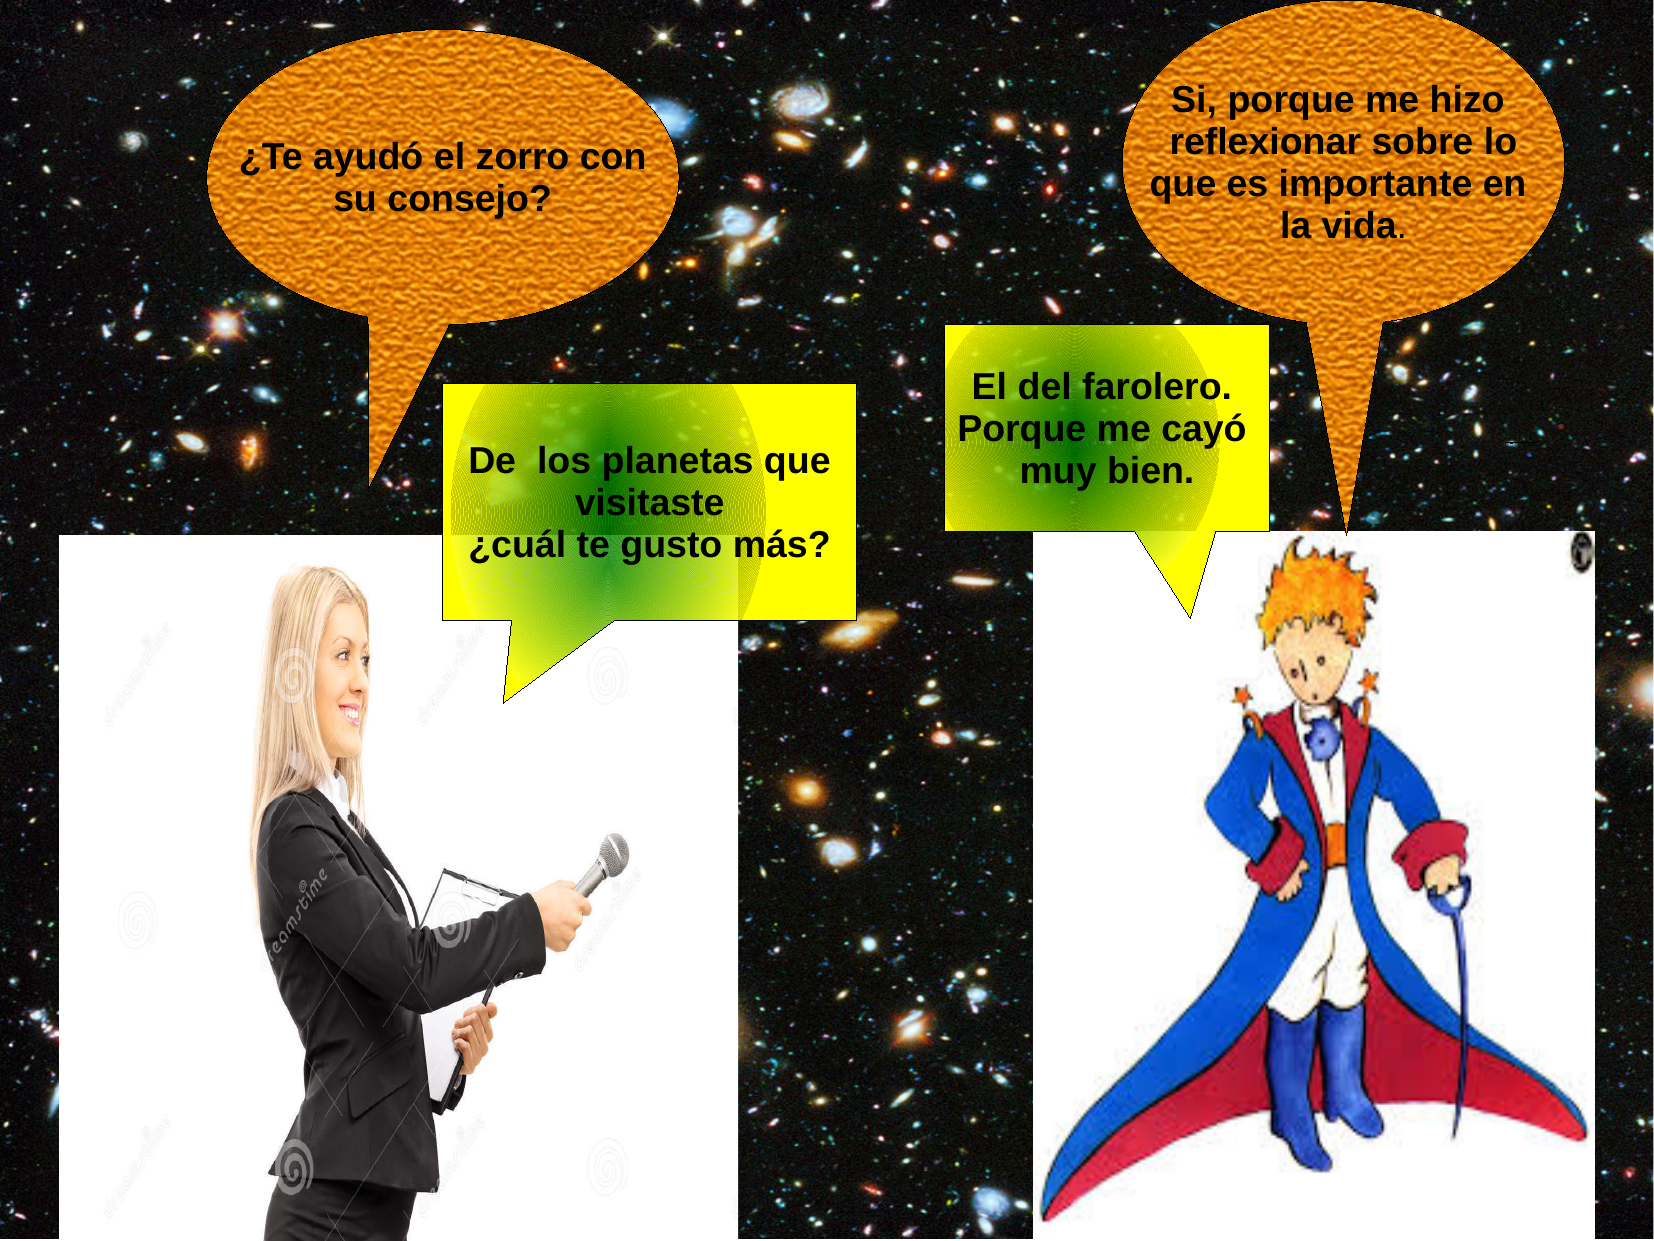

Si, porque me hizo
reflexionar sobre lo
que es importante en
la vida.
¿Te ayudó el zorro con
su consejo?
El del farolero.
Porque me cayó
muy bien.
 De los planetas que
visitaste
¿cuál te gusto más?